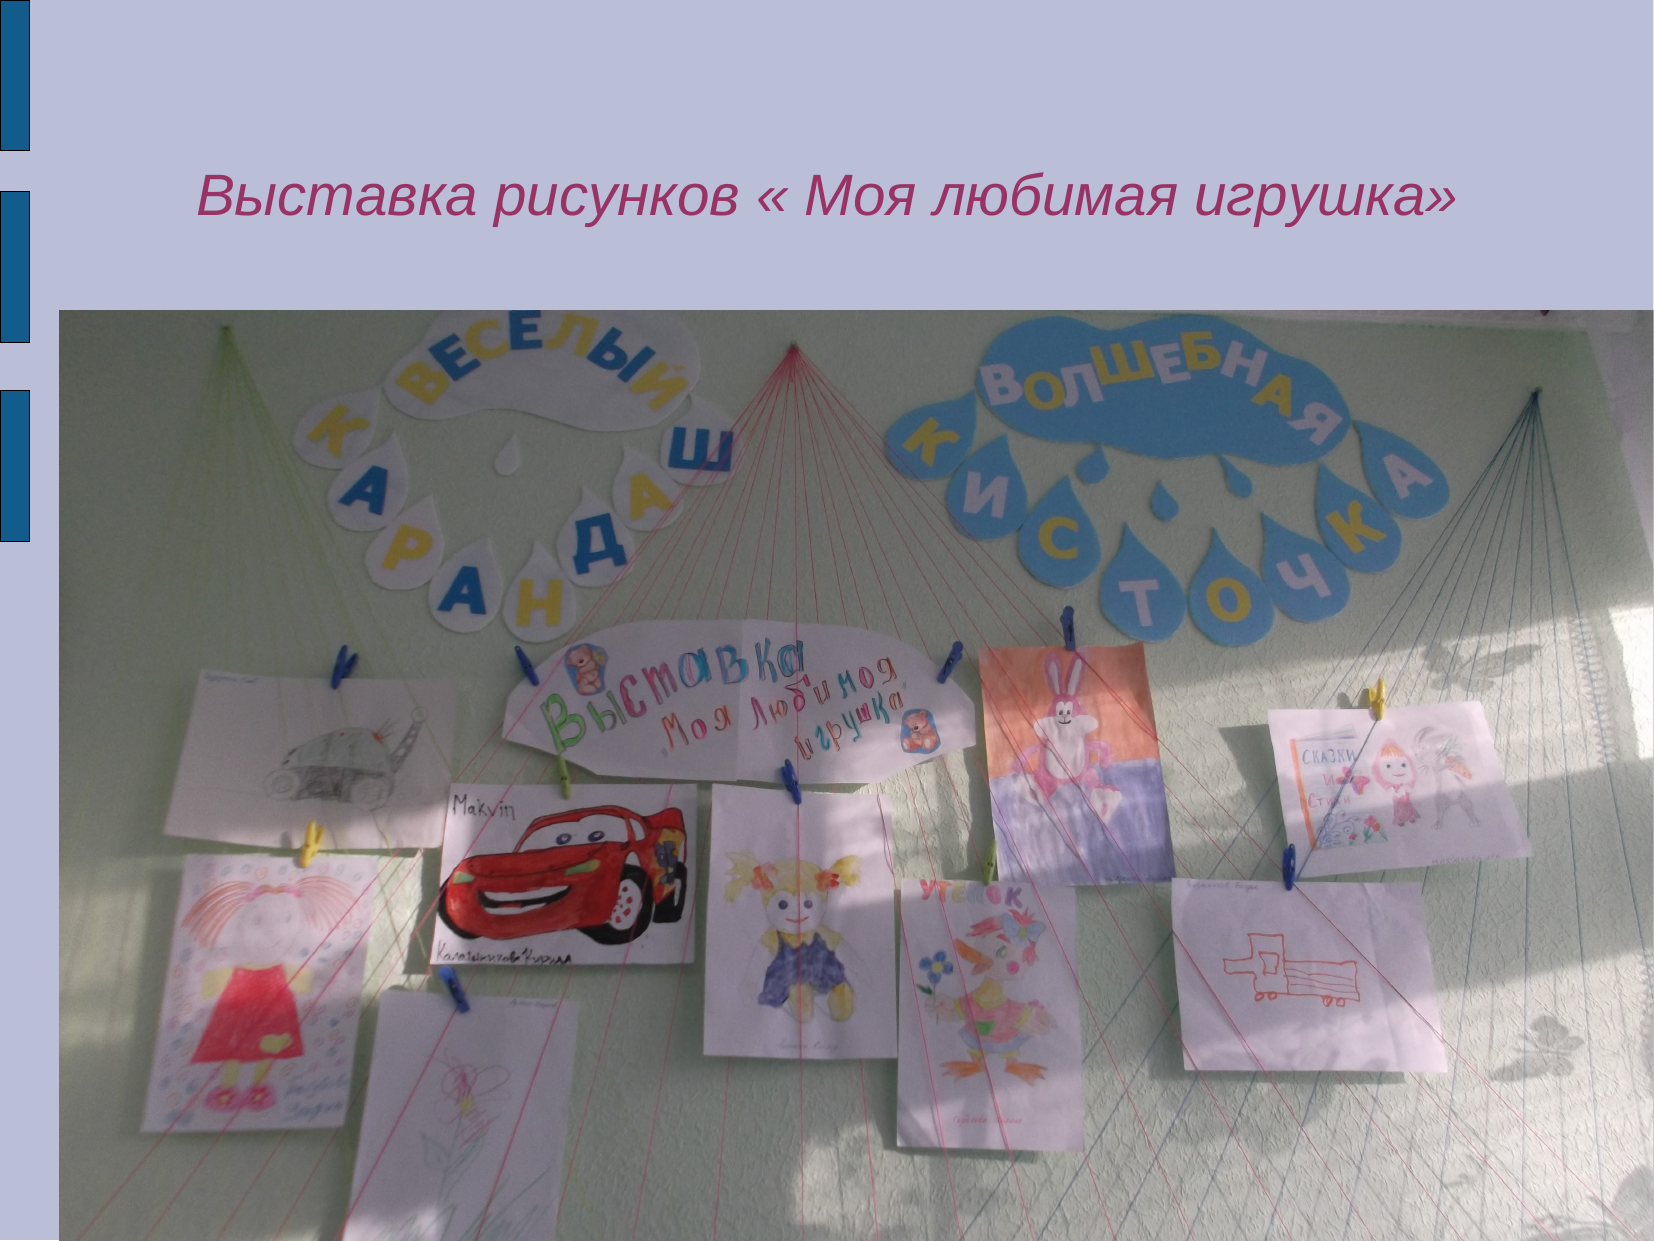

# Выставка рисунков « Моя любимая игрушка»